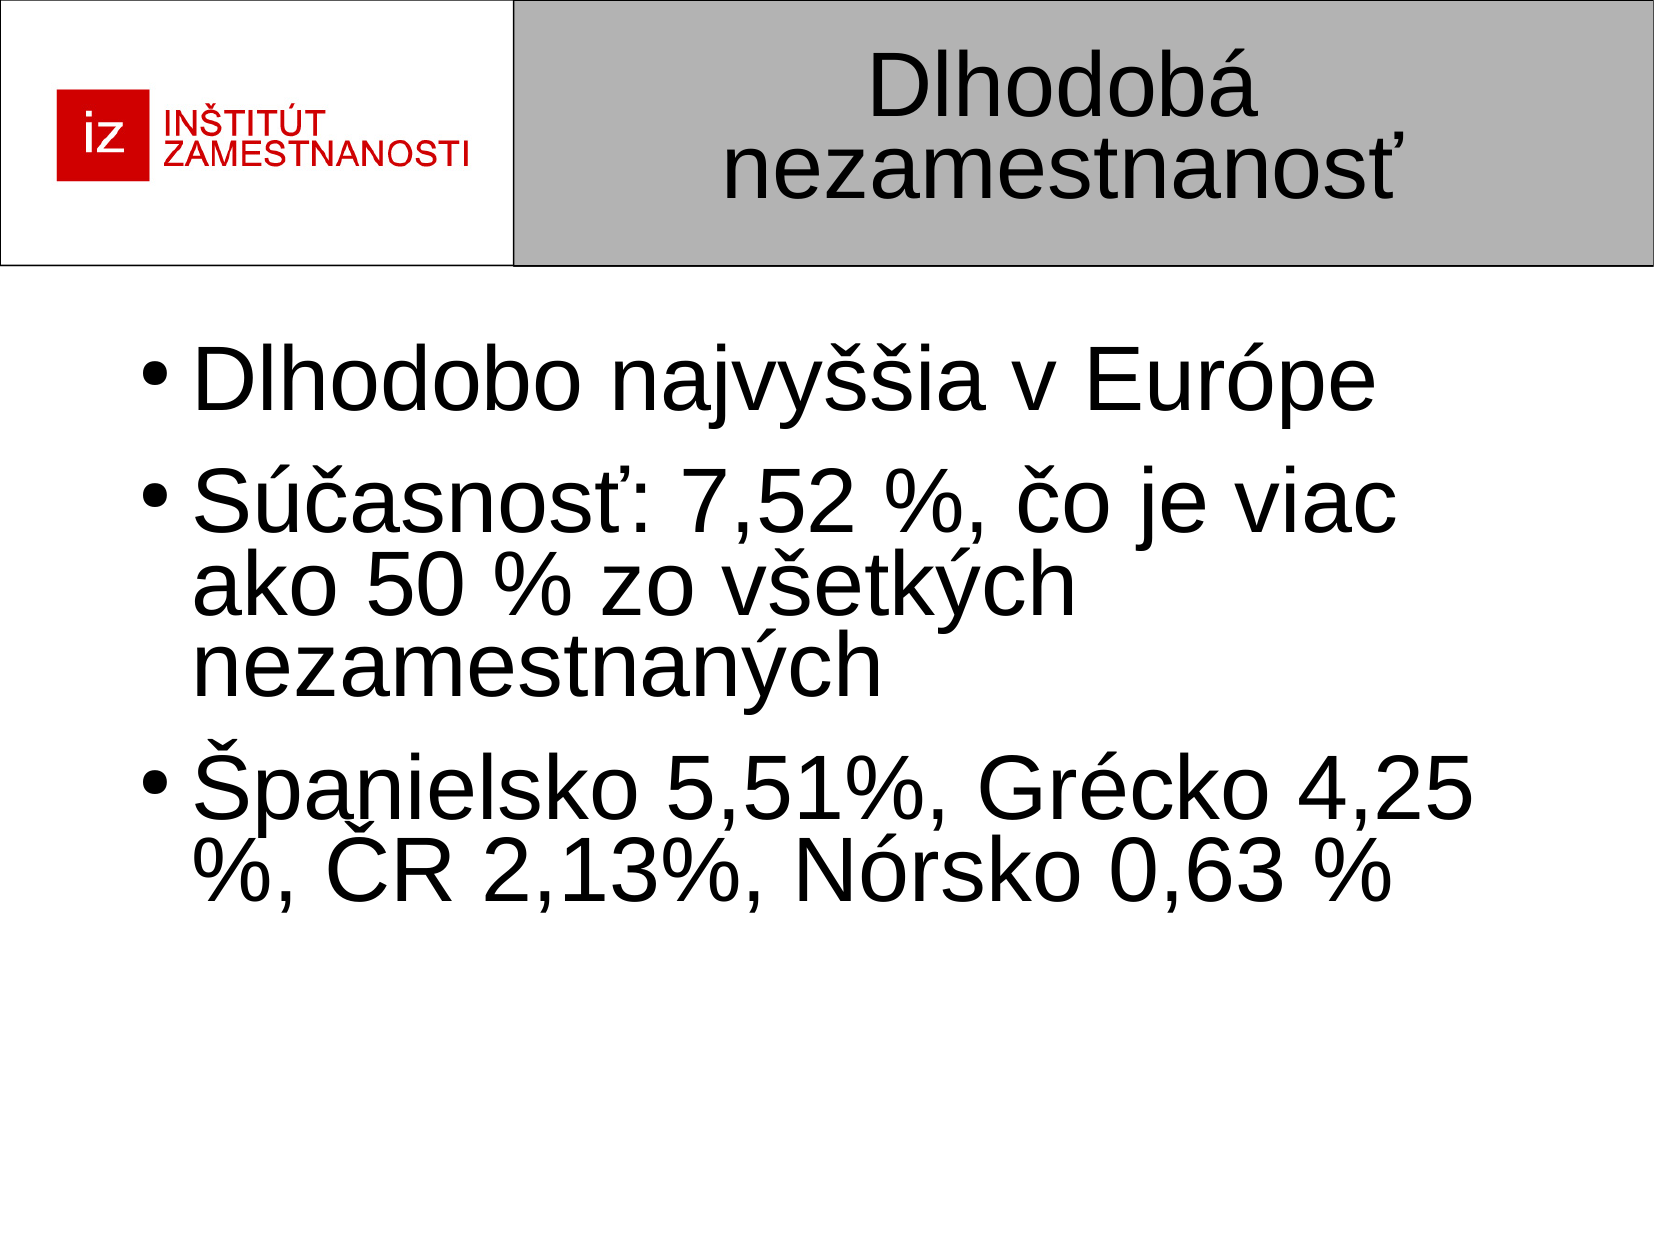

Dlhodobá nezamestnanosť
# Dlhodobo najvyššia v Európe
Súčasnosť: 7,52 %, čo je viac ako 50 % zo všetkých nezamestnaných
Španielsko 5,51%, Grécko 4,25 %, ČR 2,13%, Nórsko 0,63 %